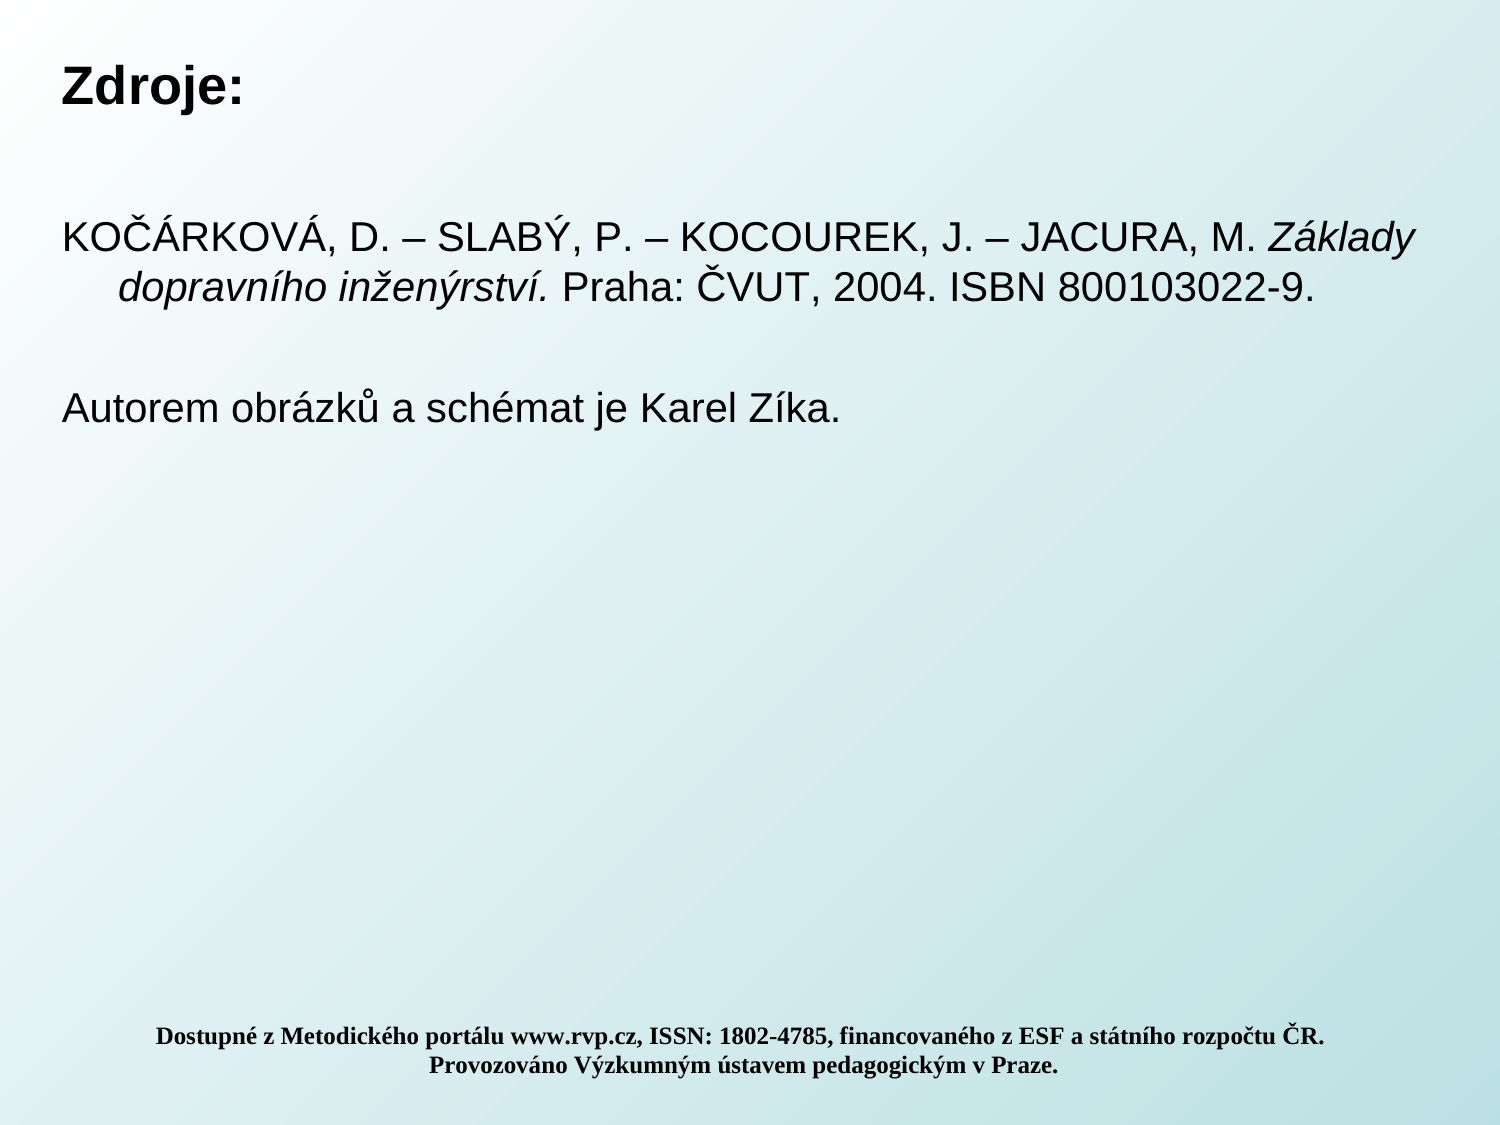

# Zdroje:
KOČÁRKOVÁ, D. – SLABÝ, P. – KOCOUREK, J. – JACURA, M. Základy dopravního inženýrství. Praha: ČVUT, 2004. ISBN 800103022-9.
Autorem obrázků a schémat je Karel Zíka.
Dostupné z Metodického portálu www.rvp.cz, ISSN: 1802-4785, financovaného z ESF a státního rozpočtu ČR.
Provozováno Výzkumným ústavem pedagogickým v Praze.